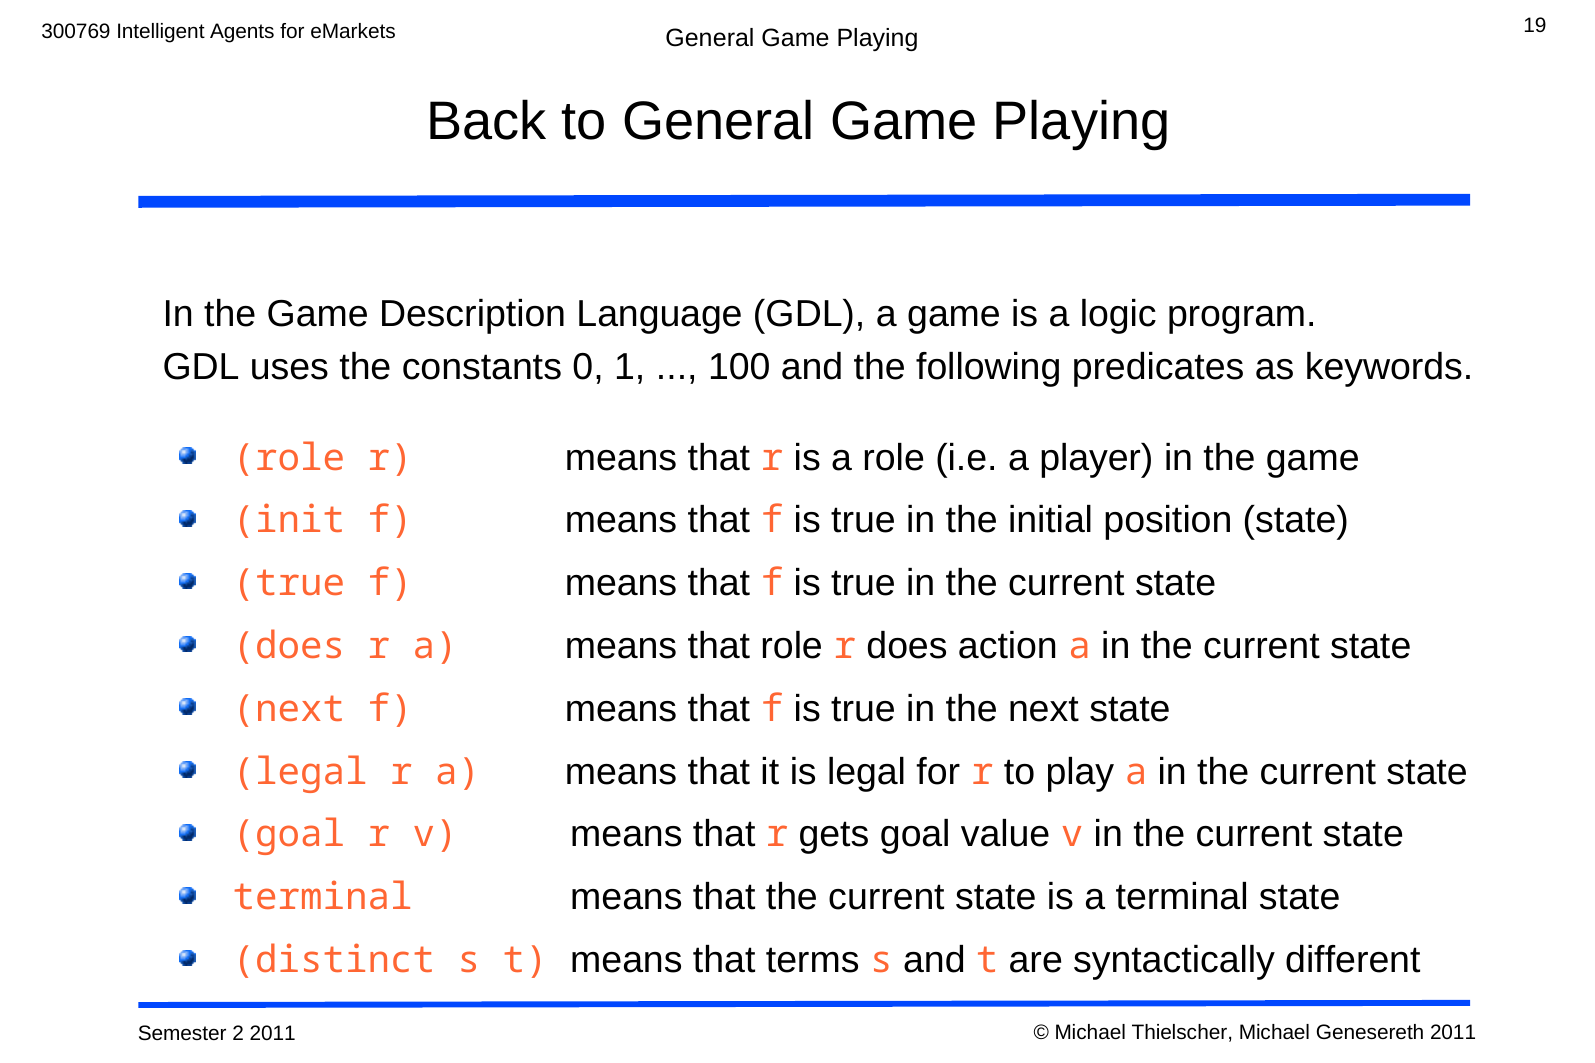

# Back to General Game Playing
In the Game Description Language (GDL), a game is a logic program.
GDL uses the constants 0, 1, ..., 100 and the following predicates as keywords.
(role r) means that r is a role (i.e. a player) in the game
(init f) means that f is true in the initial position (state)
(true f) means that f is true in the current state
(does r a) means that role r does action a in the current state
(next f) means that f is true in the next state
(legal r a) means that it is legal for r to play a in the current state
(goal r v) means that r gets goal value v in the current state
terminal means that the current state is a terminal state
(distinct s t) means that terms s and t are syntactically different